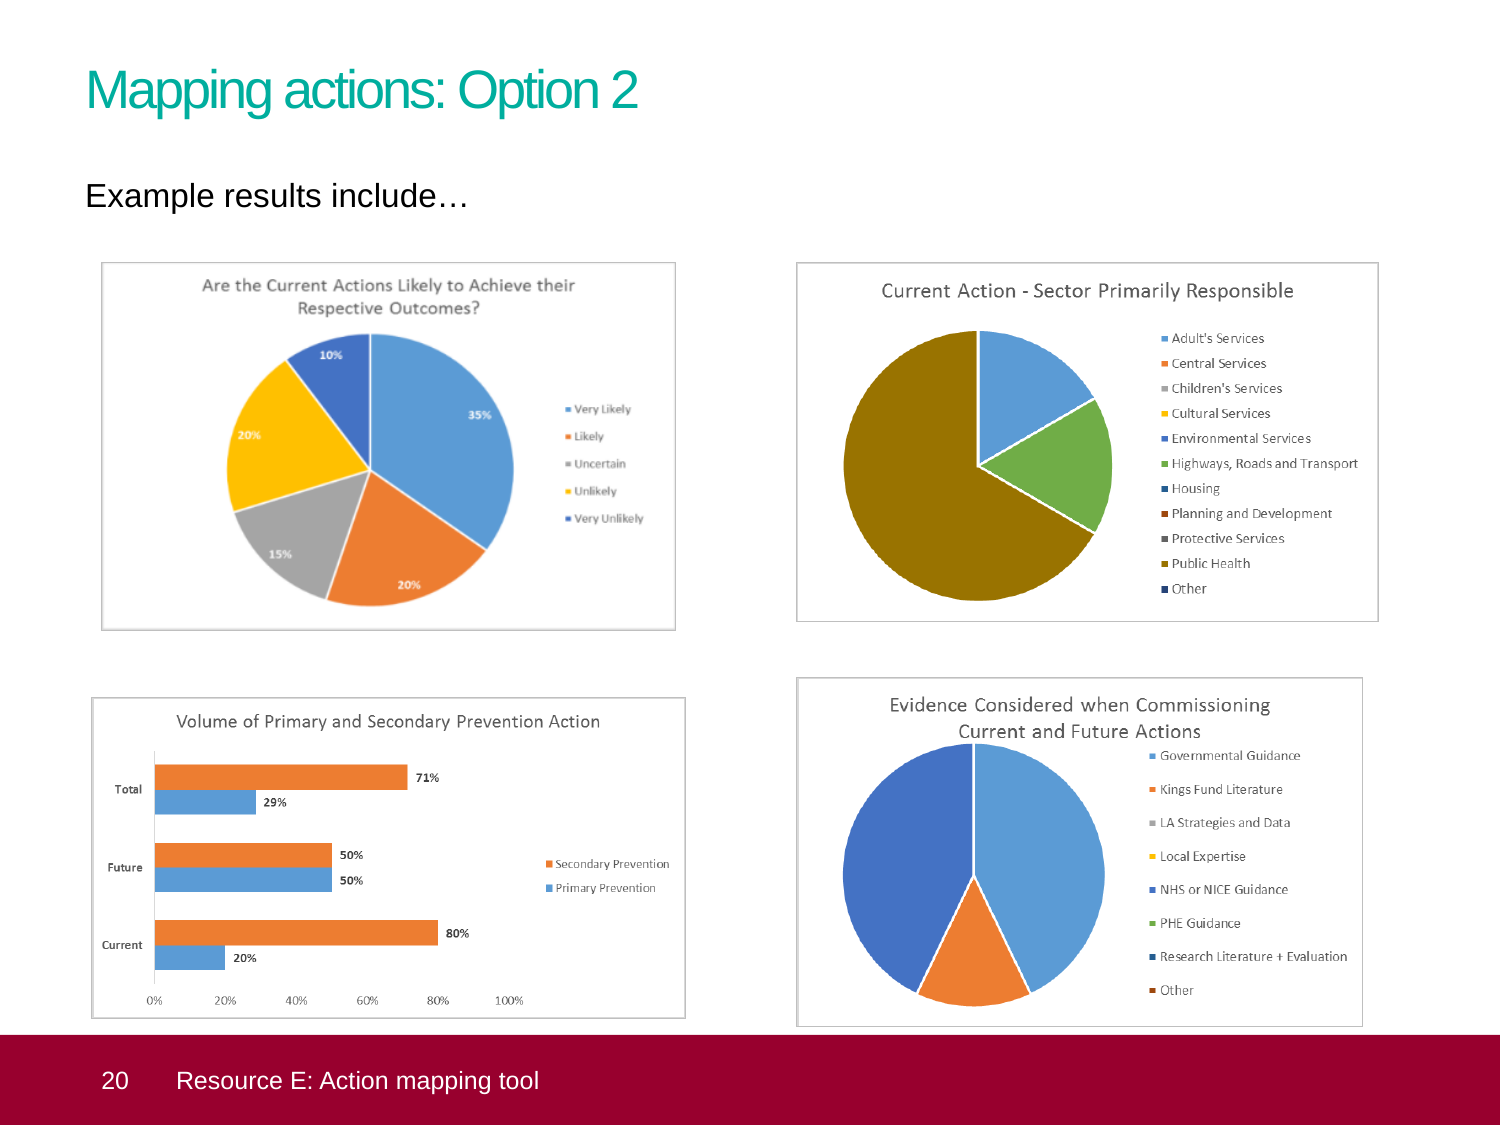

# Mapping actions: Option 2
Example results include…
 19
Resource E: Action mapping tool